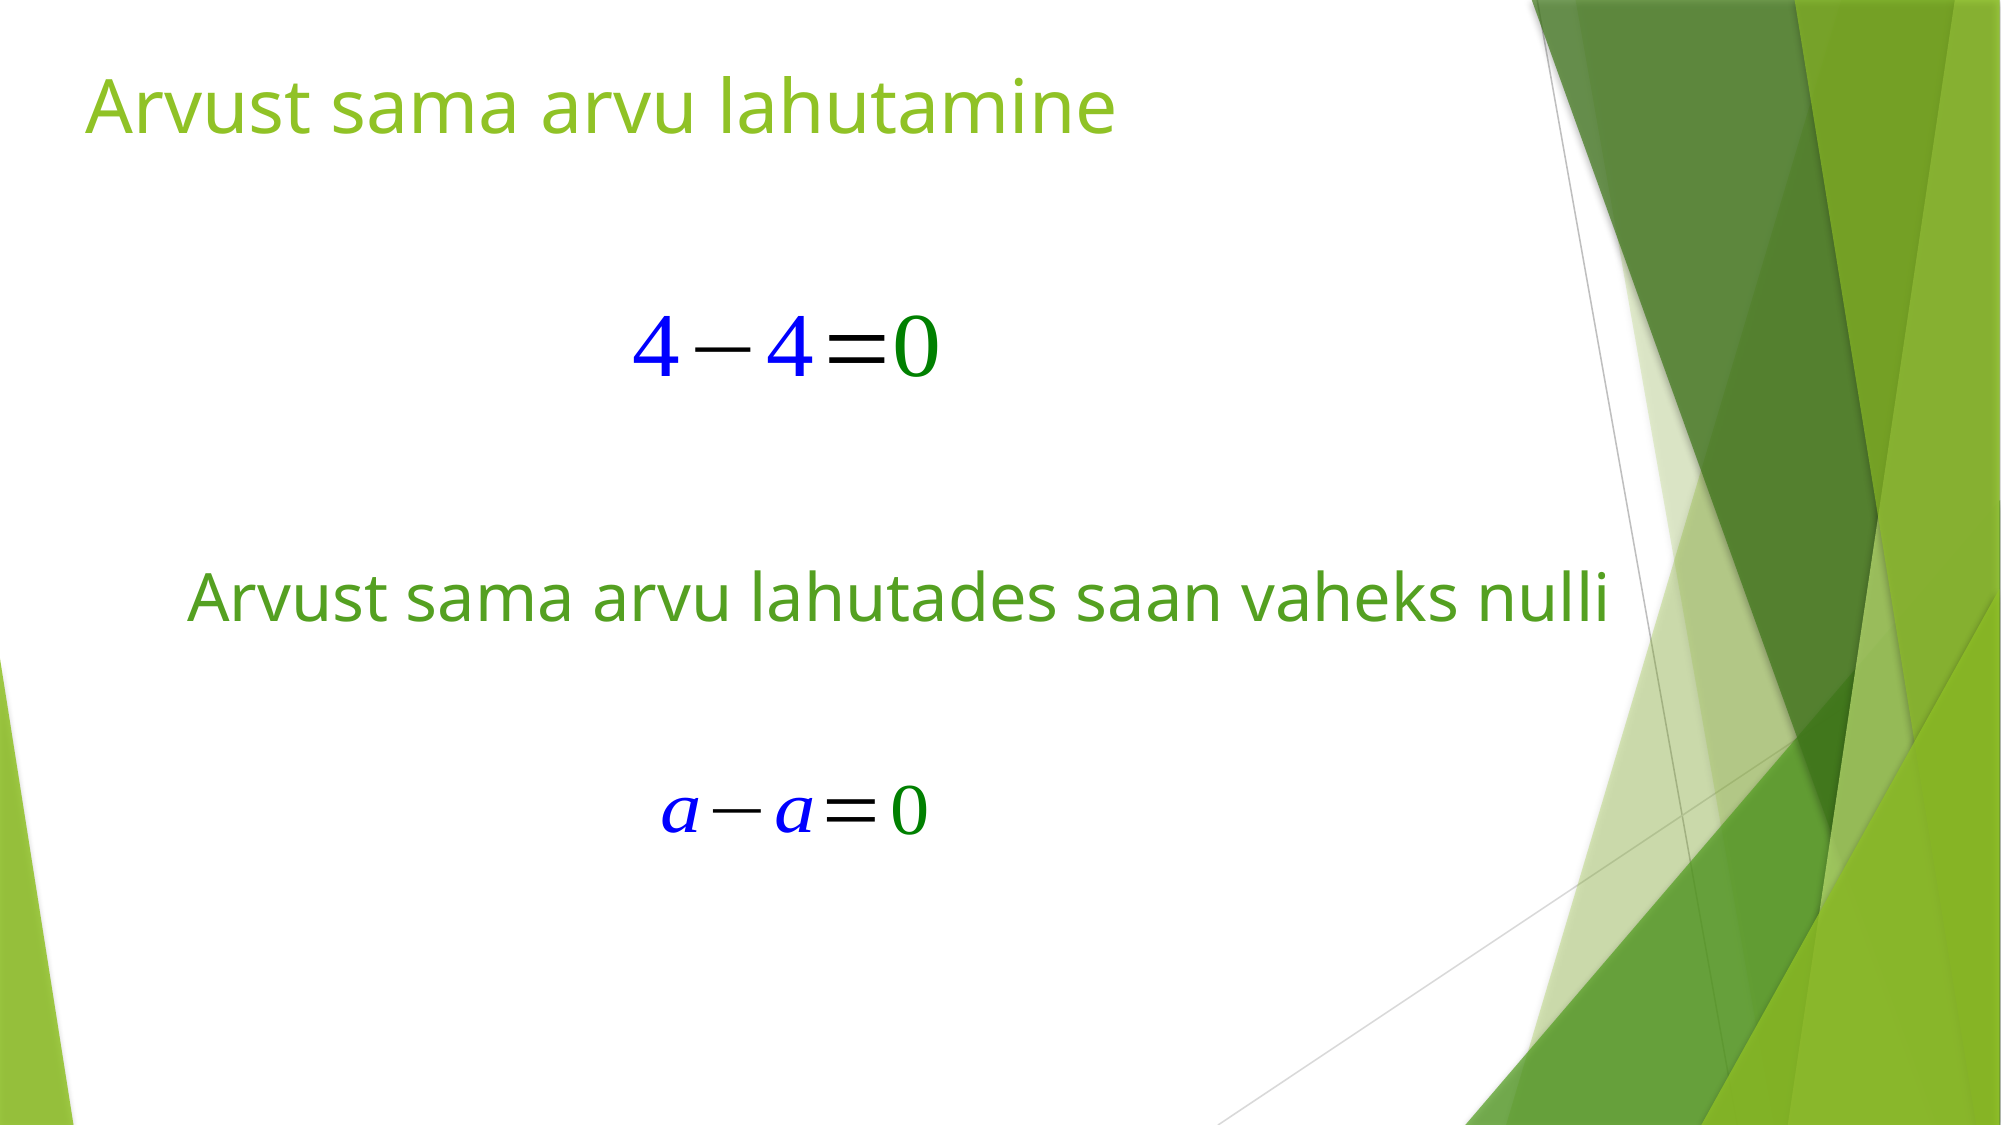

# Arvust sama arvu lahutamine
Arvust sama arvu lahutades saan vaheks nulli